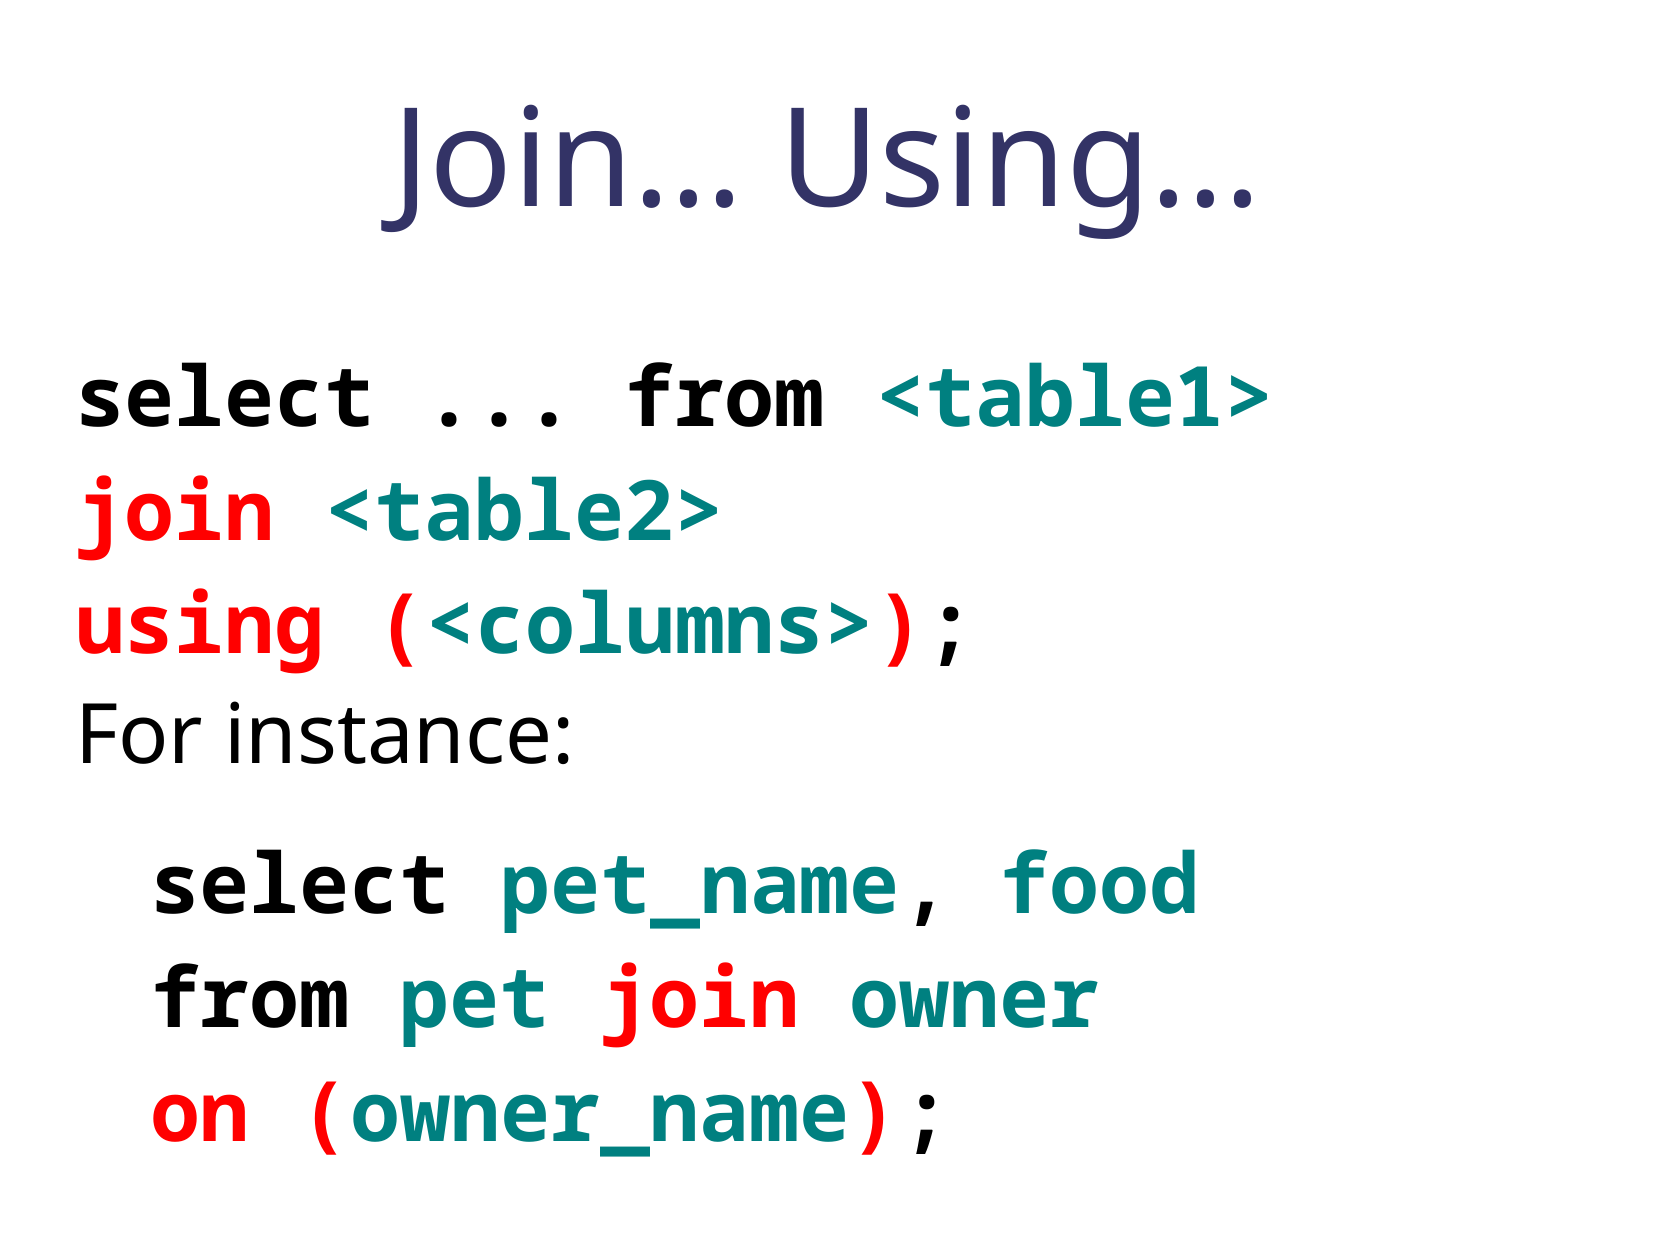

# Join... Using...
select ... from <table1>
join <table2>
using (<columns>);
For instance:
select pet_name, food
from pet join owner
on (owner_name);